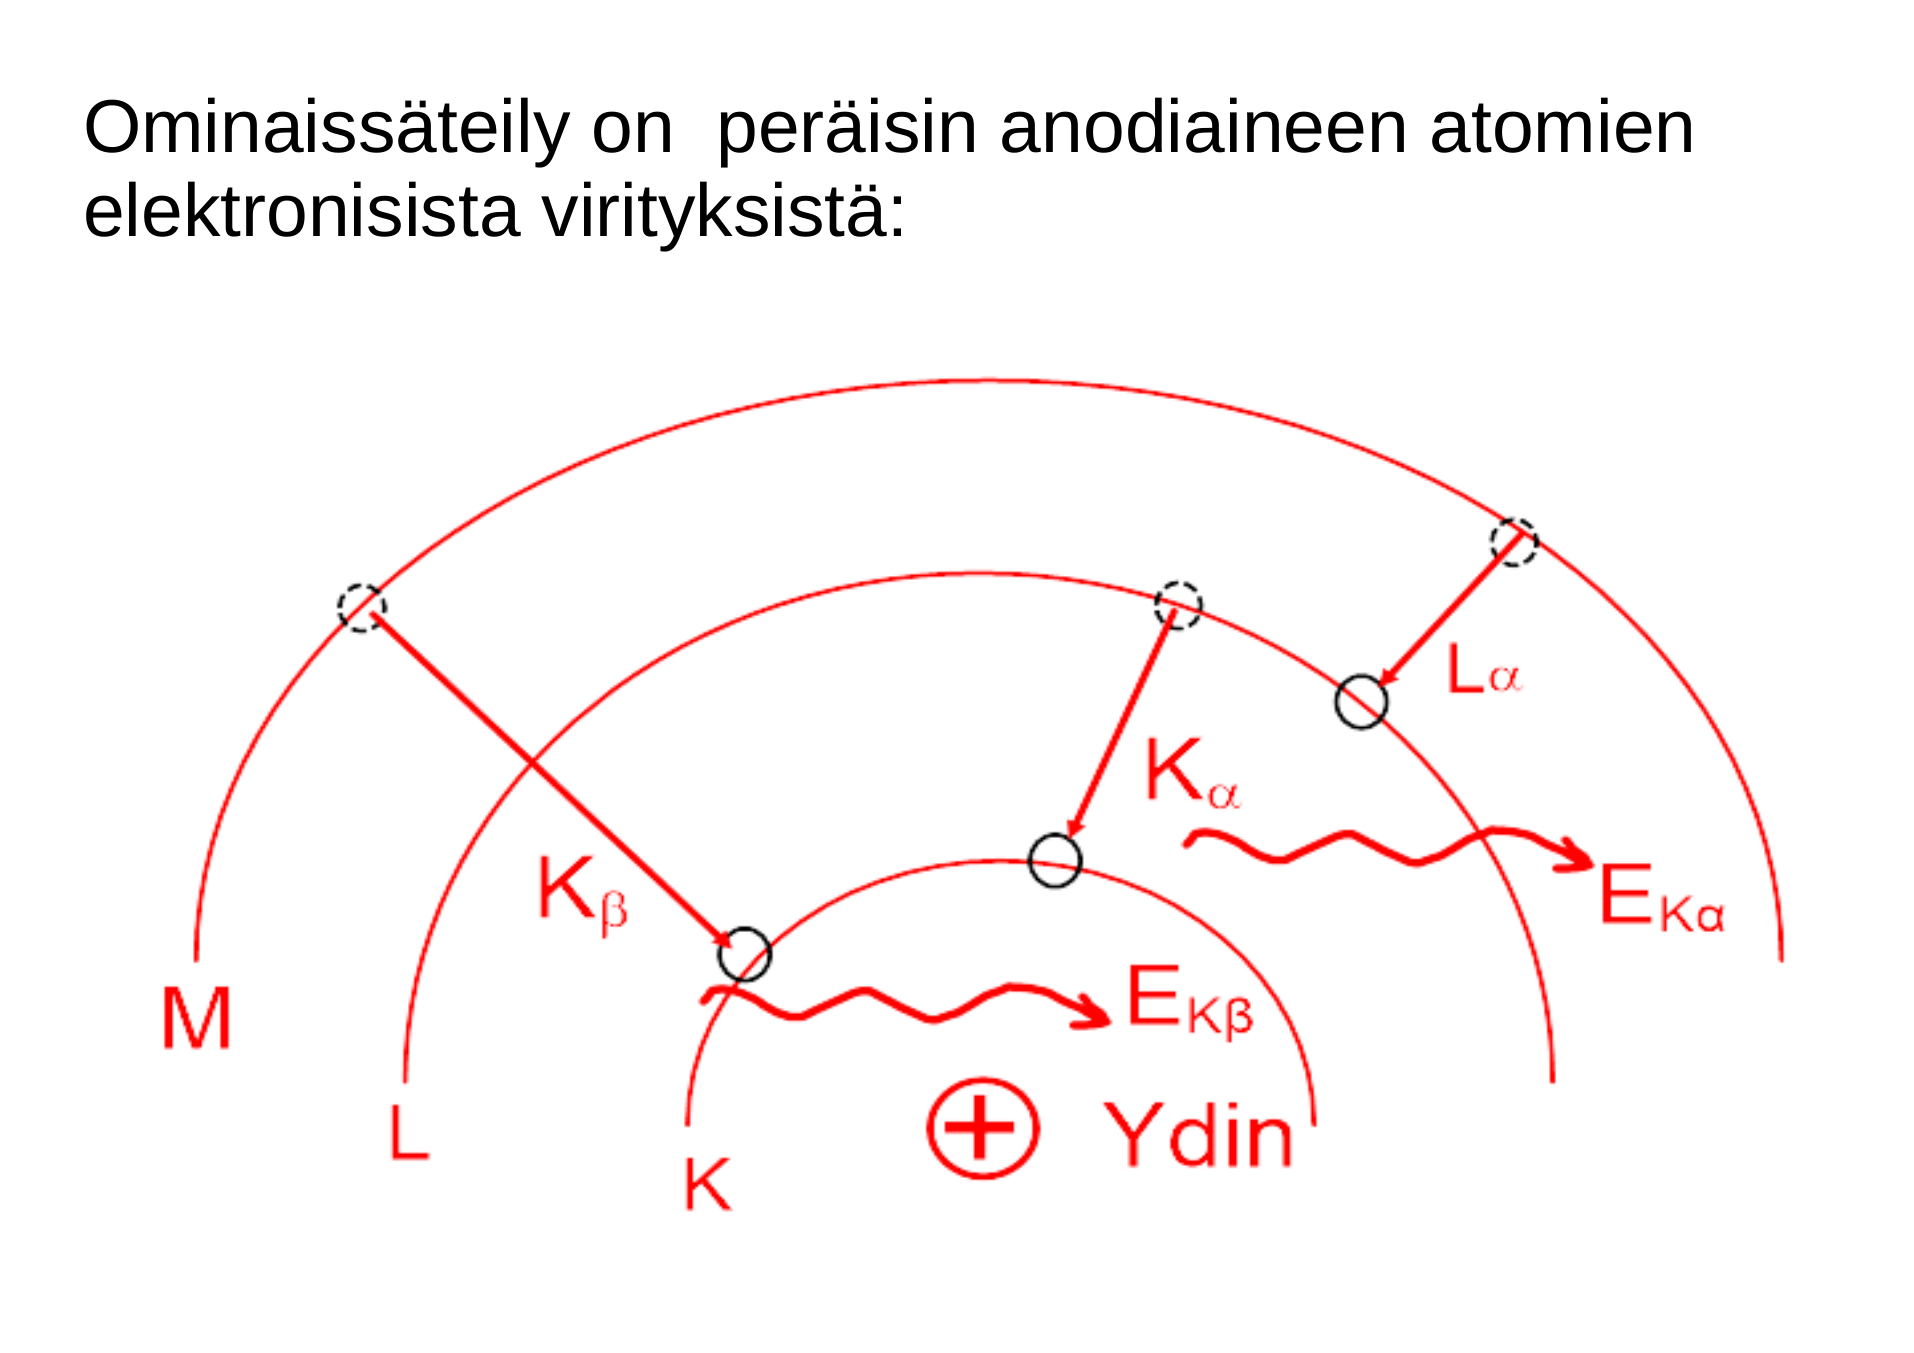

Ominaissäteily on peräisin anodiaineen atomien elektronisista virityksistä: